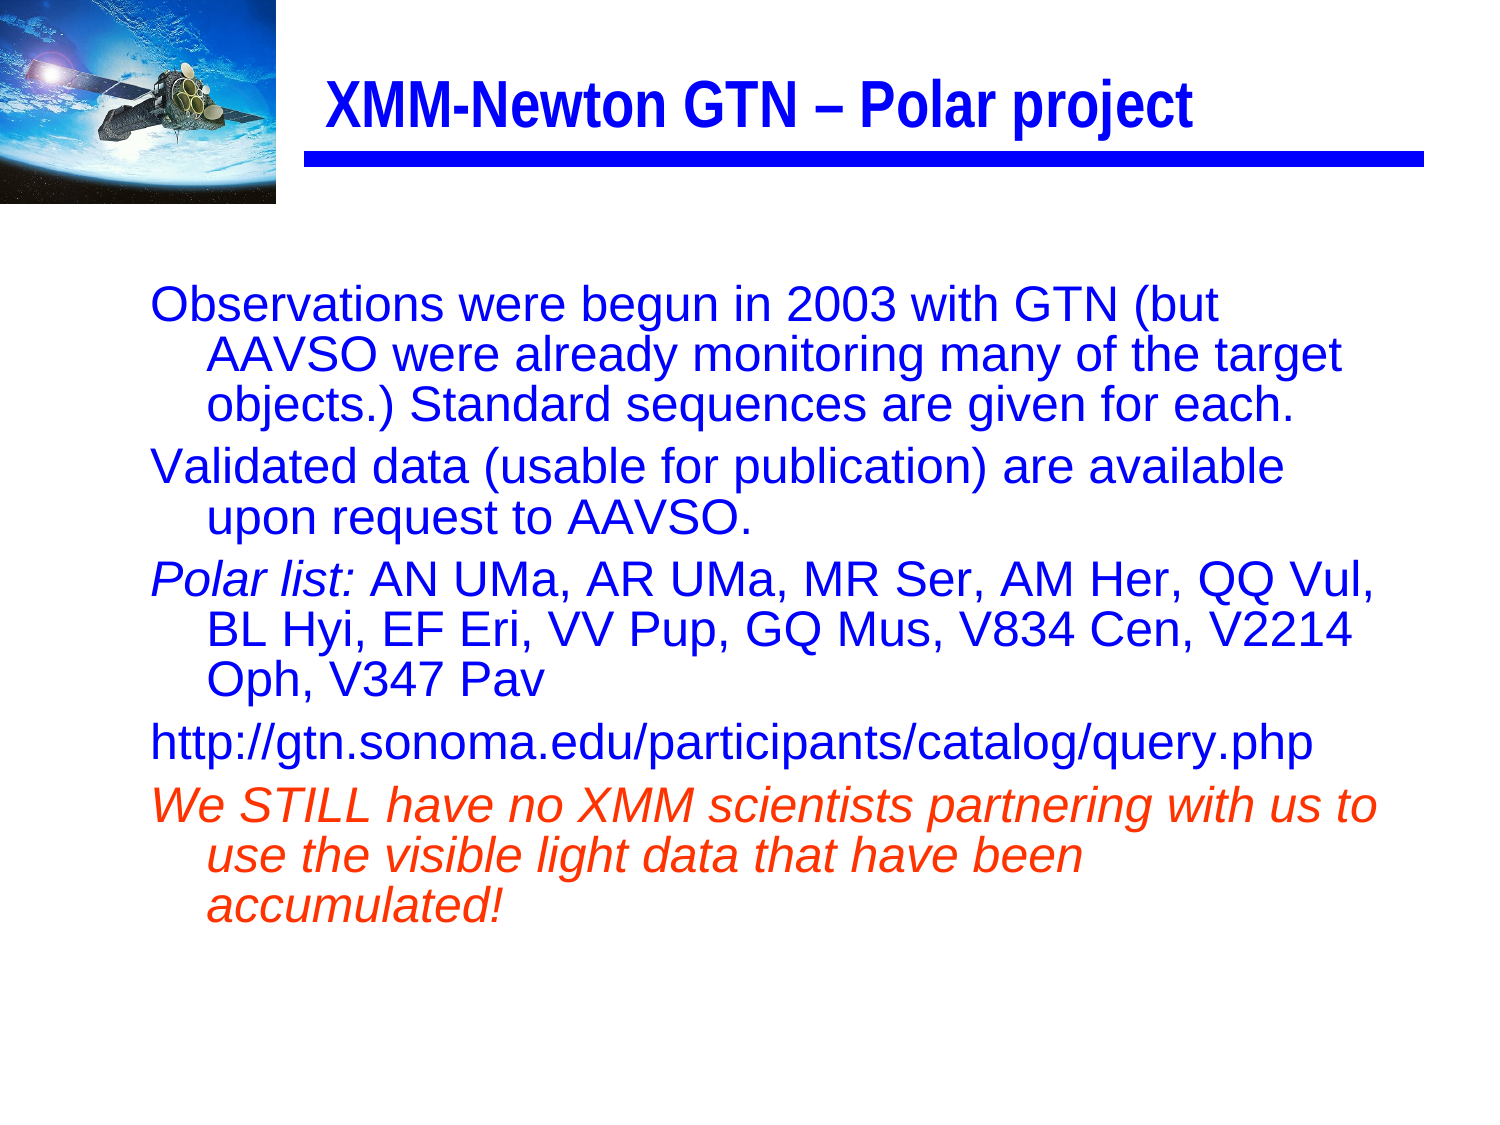

# XMM-Newton GTN – Polar project
Observations were begun in 2003 with GTN (but AAVSO were already monitoring many of the target objects.) Standard sequences are given for each.
Validated data (usable for publication) are available upon request to AAVSO.
Polar list: AN UMa, AR UMa, MR Ser, AM Her, QQ Vul, BL Hyi, EF Eri, VV Pup, GQ Mus, V834 Cen, V2214 Oph, V347 Pav
http://gtn.sonoma.edu/participants/catalog/query.php
We STILL have no XMM scientists partnering with us to use the visible light data that have been accumulated!